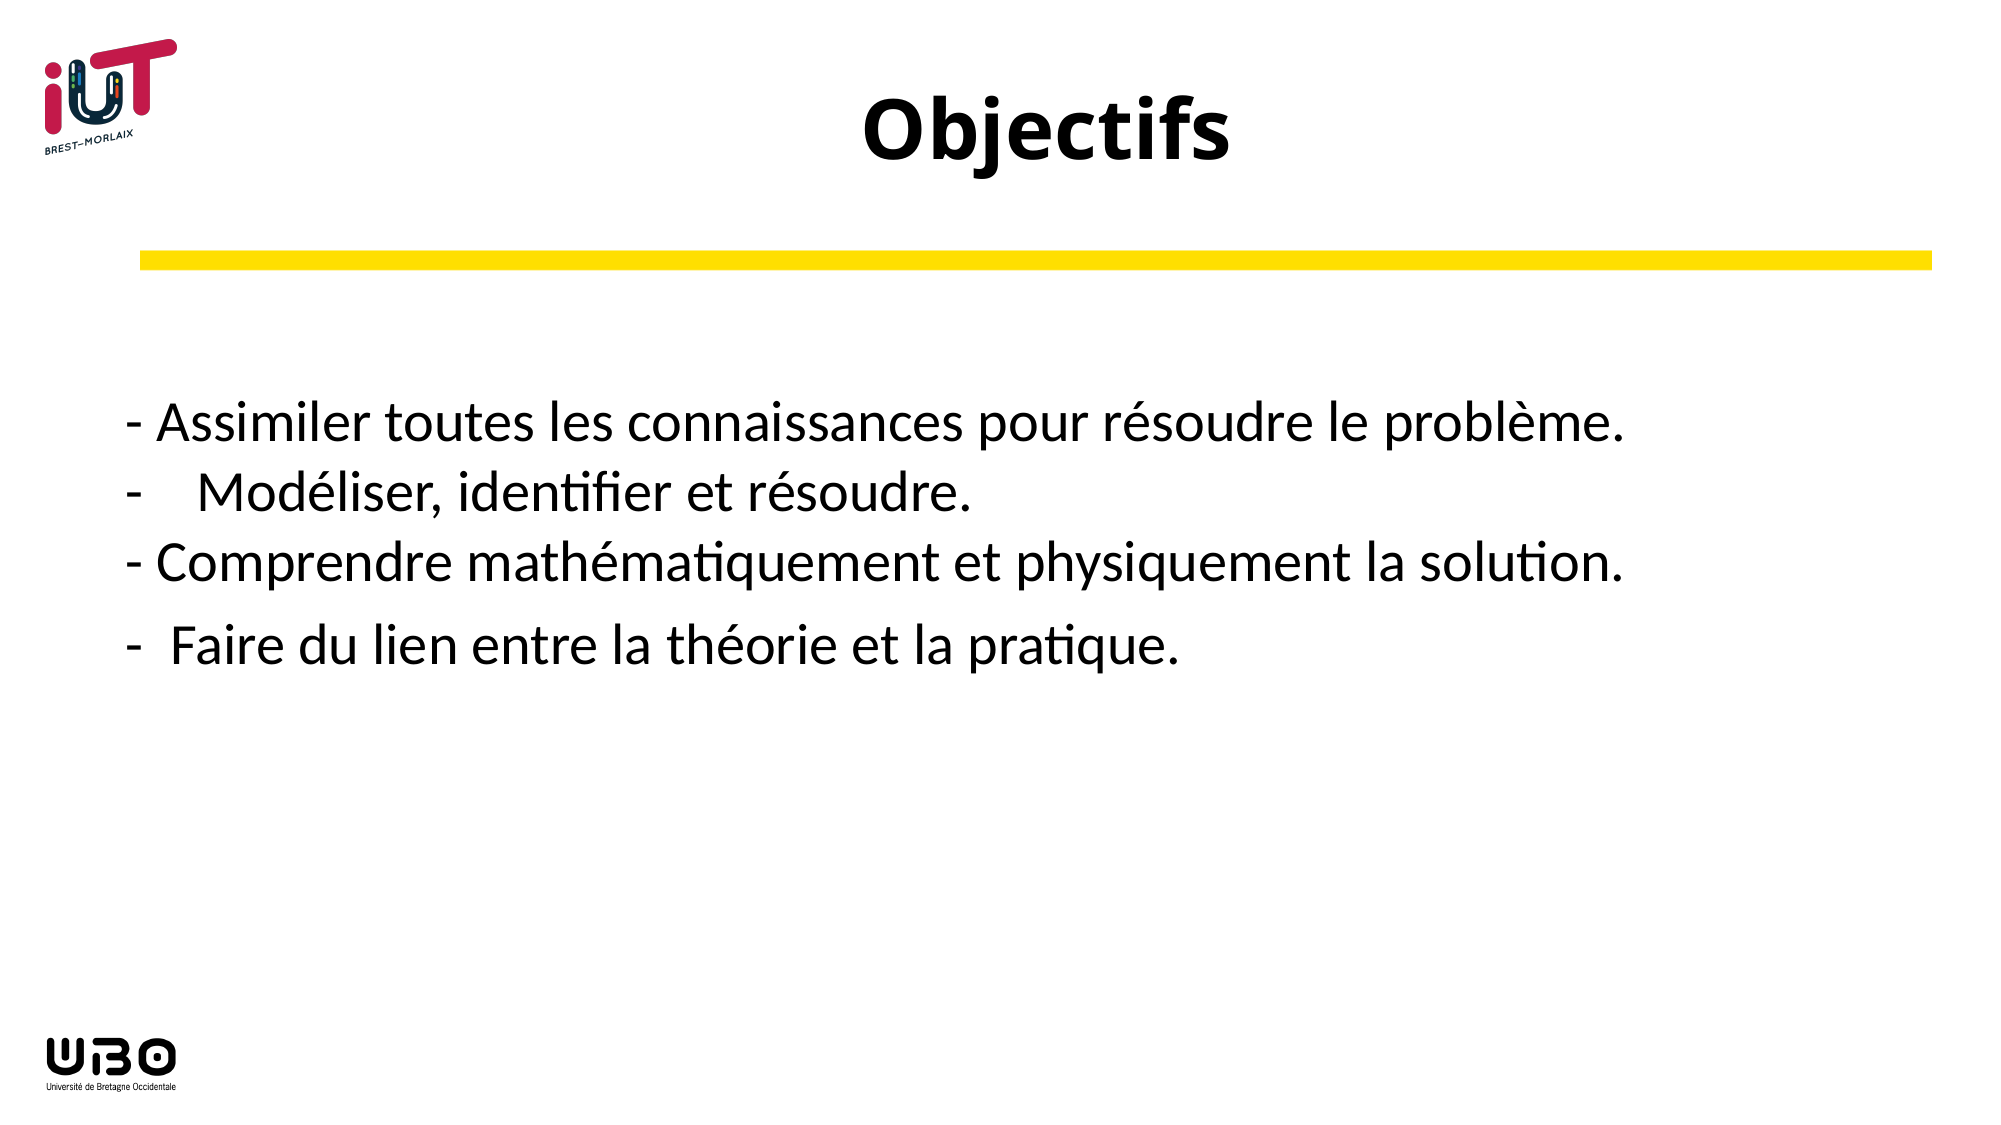

# Objectifs
- Assimiler toutes les connaissances pour résoudre le problème.
- Modéliser, identifier et résoudre.
- Comprendre mathématiquement et physiquement la solution.
- Faire du lien entre la théorie et la pratique.